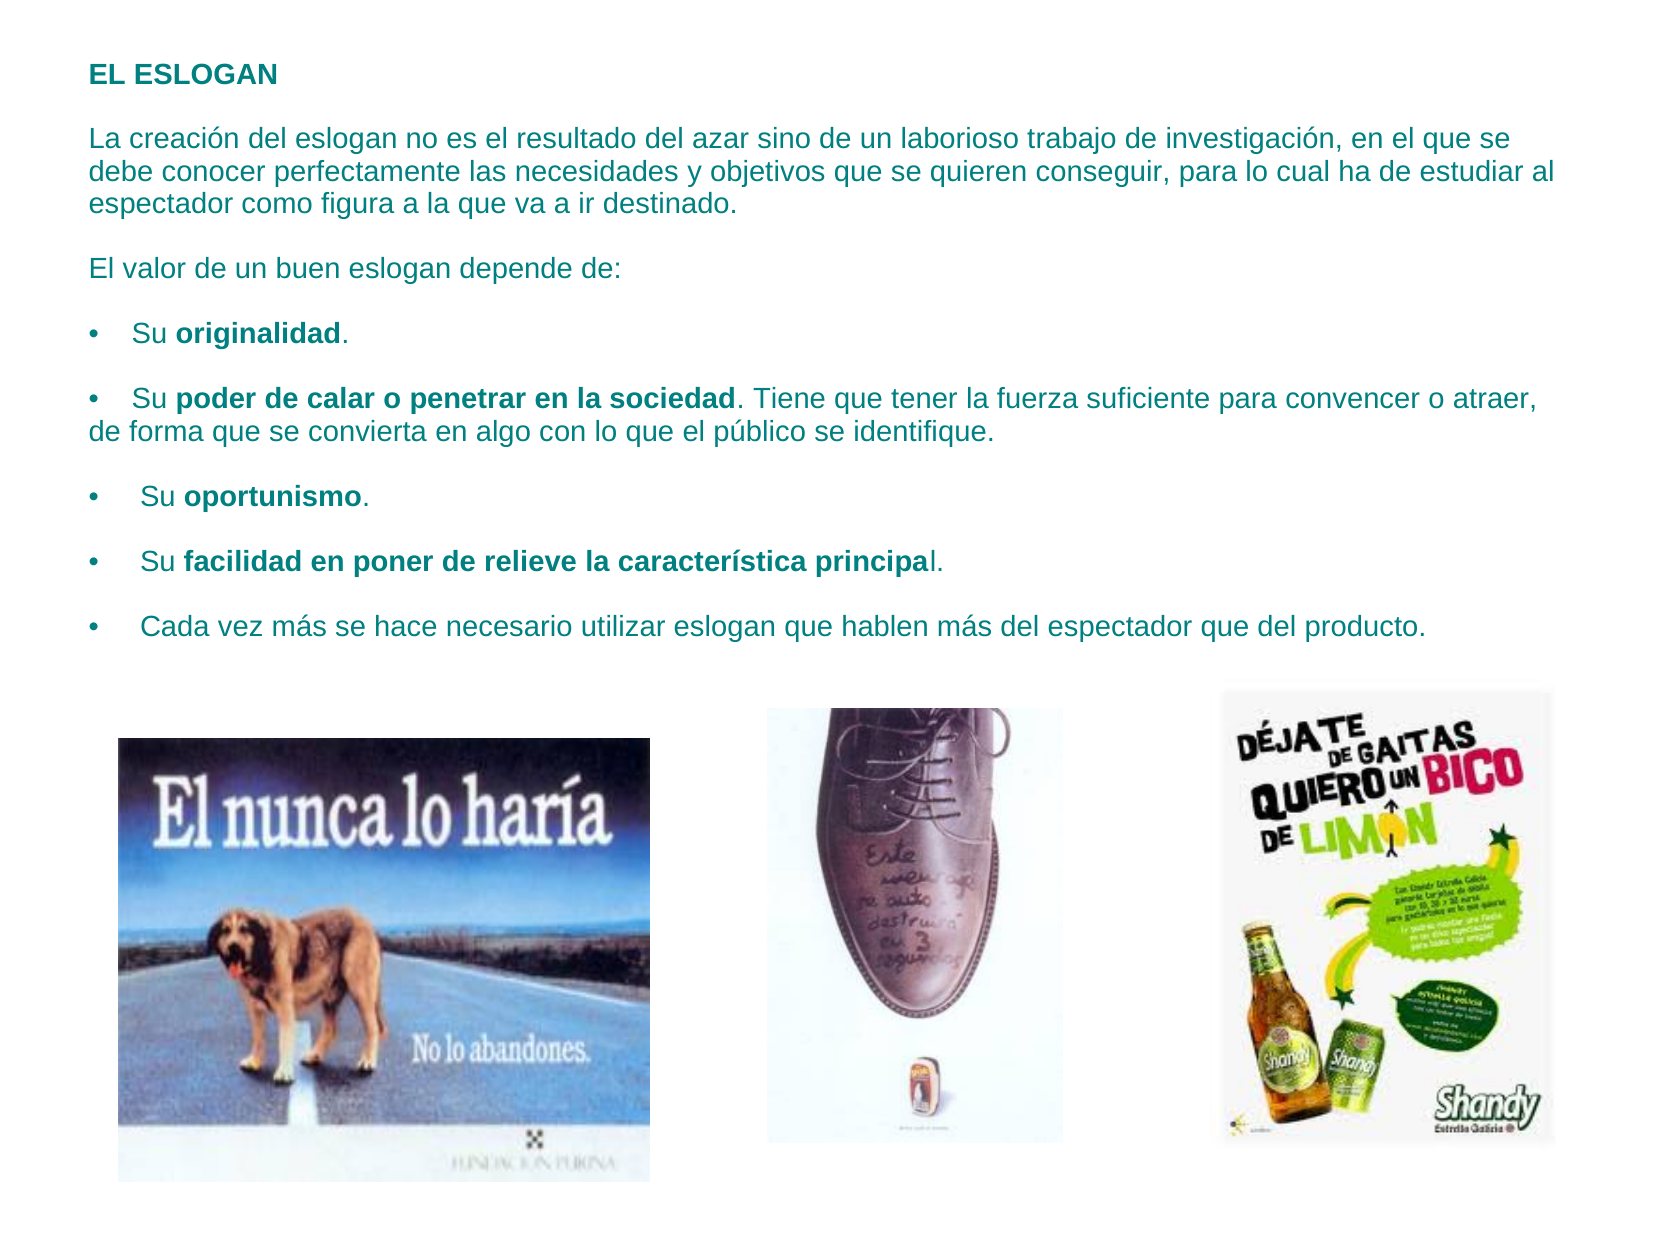

# EL ESLOGAN La creación del eslogan no es el resultado del azar sino de un laborioso trabajo de investigación, en el que se debe conocer perfectamente las necesidades y objetivos que se quieren conseguir, para lo cual ha de estudiar al espectador como figura a la que va a ir destinado. El valor de un buen eslogan depende de: • Su originalidad. • Su poder de calar o penetrar en la sociedad. Tiene que tener la fuerza suficiente para convencer o atraer, de forma que se convierta en algo con lo que el público se identifique. • Su oportunismo. • Su facilidad en poner de relieve la característica principal. • Cada vez más se hace necesario utilizar eslogan que hablen más del espectador que del producto.